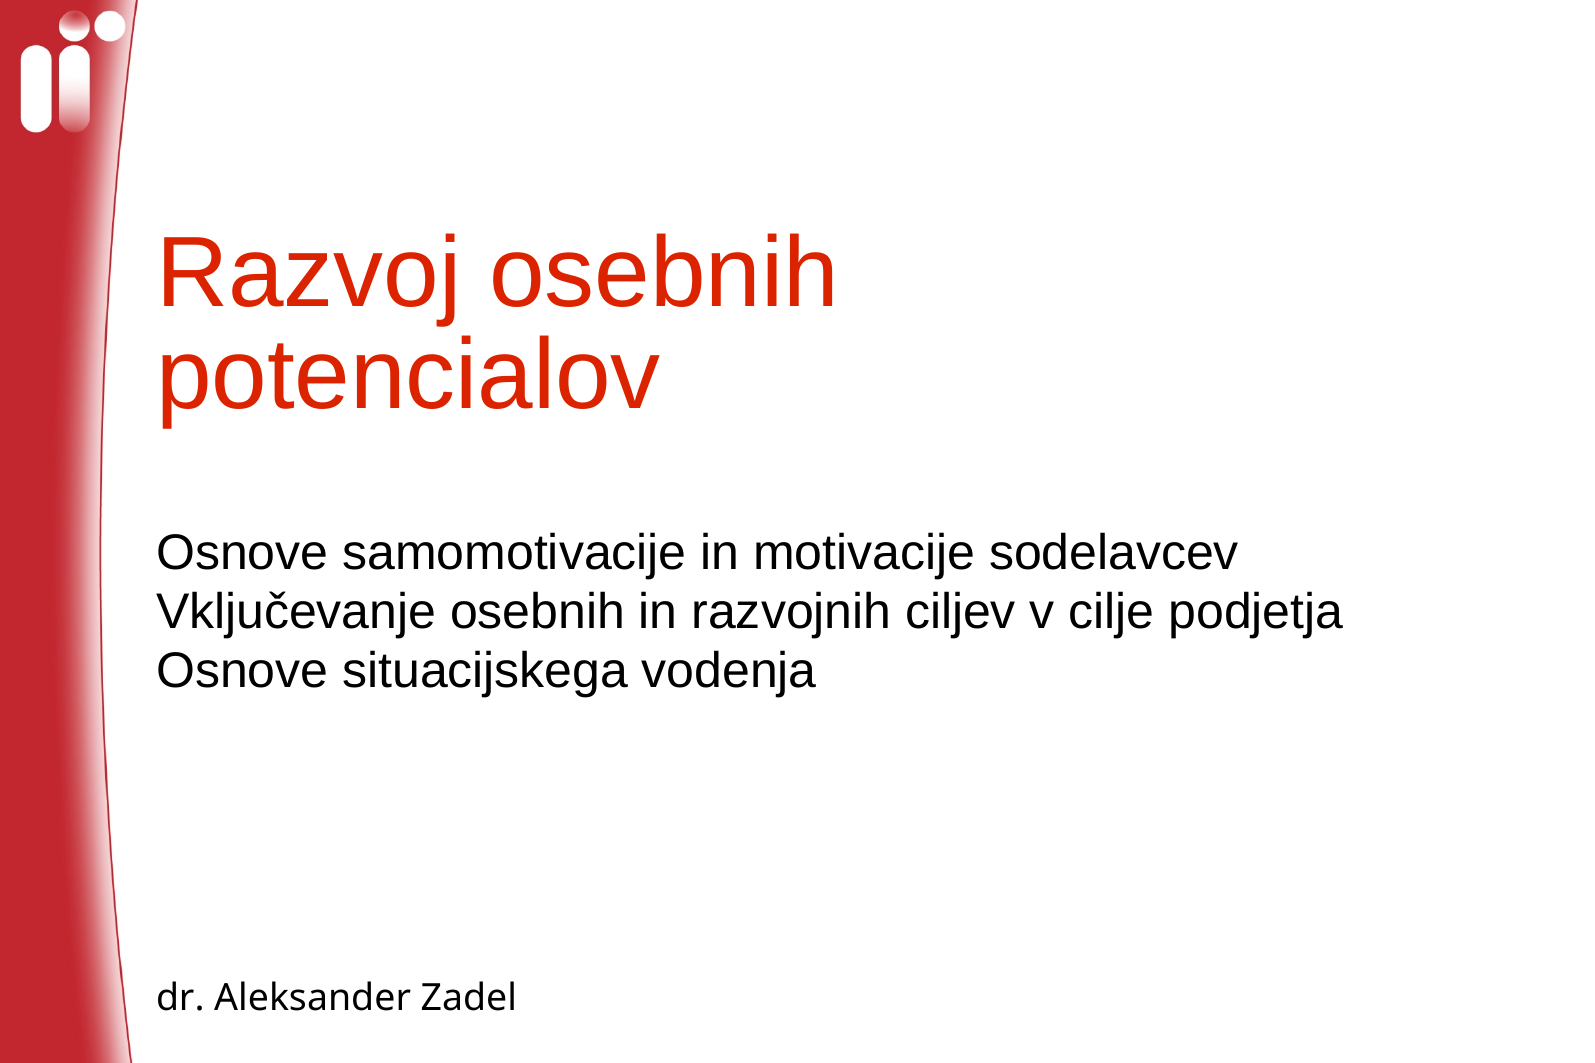

Razvoj osebnih potencialov
Osnove samomotivacije in motivacije sodelavcev
Vključevanje osebnih in razvojnih ciljev v cilje podjetja
Osnove situacijskega vodenja
dr. Aleksander Zadel